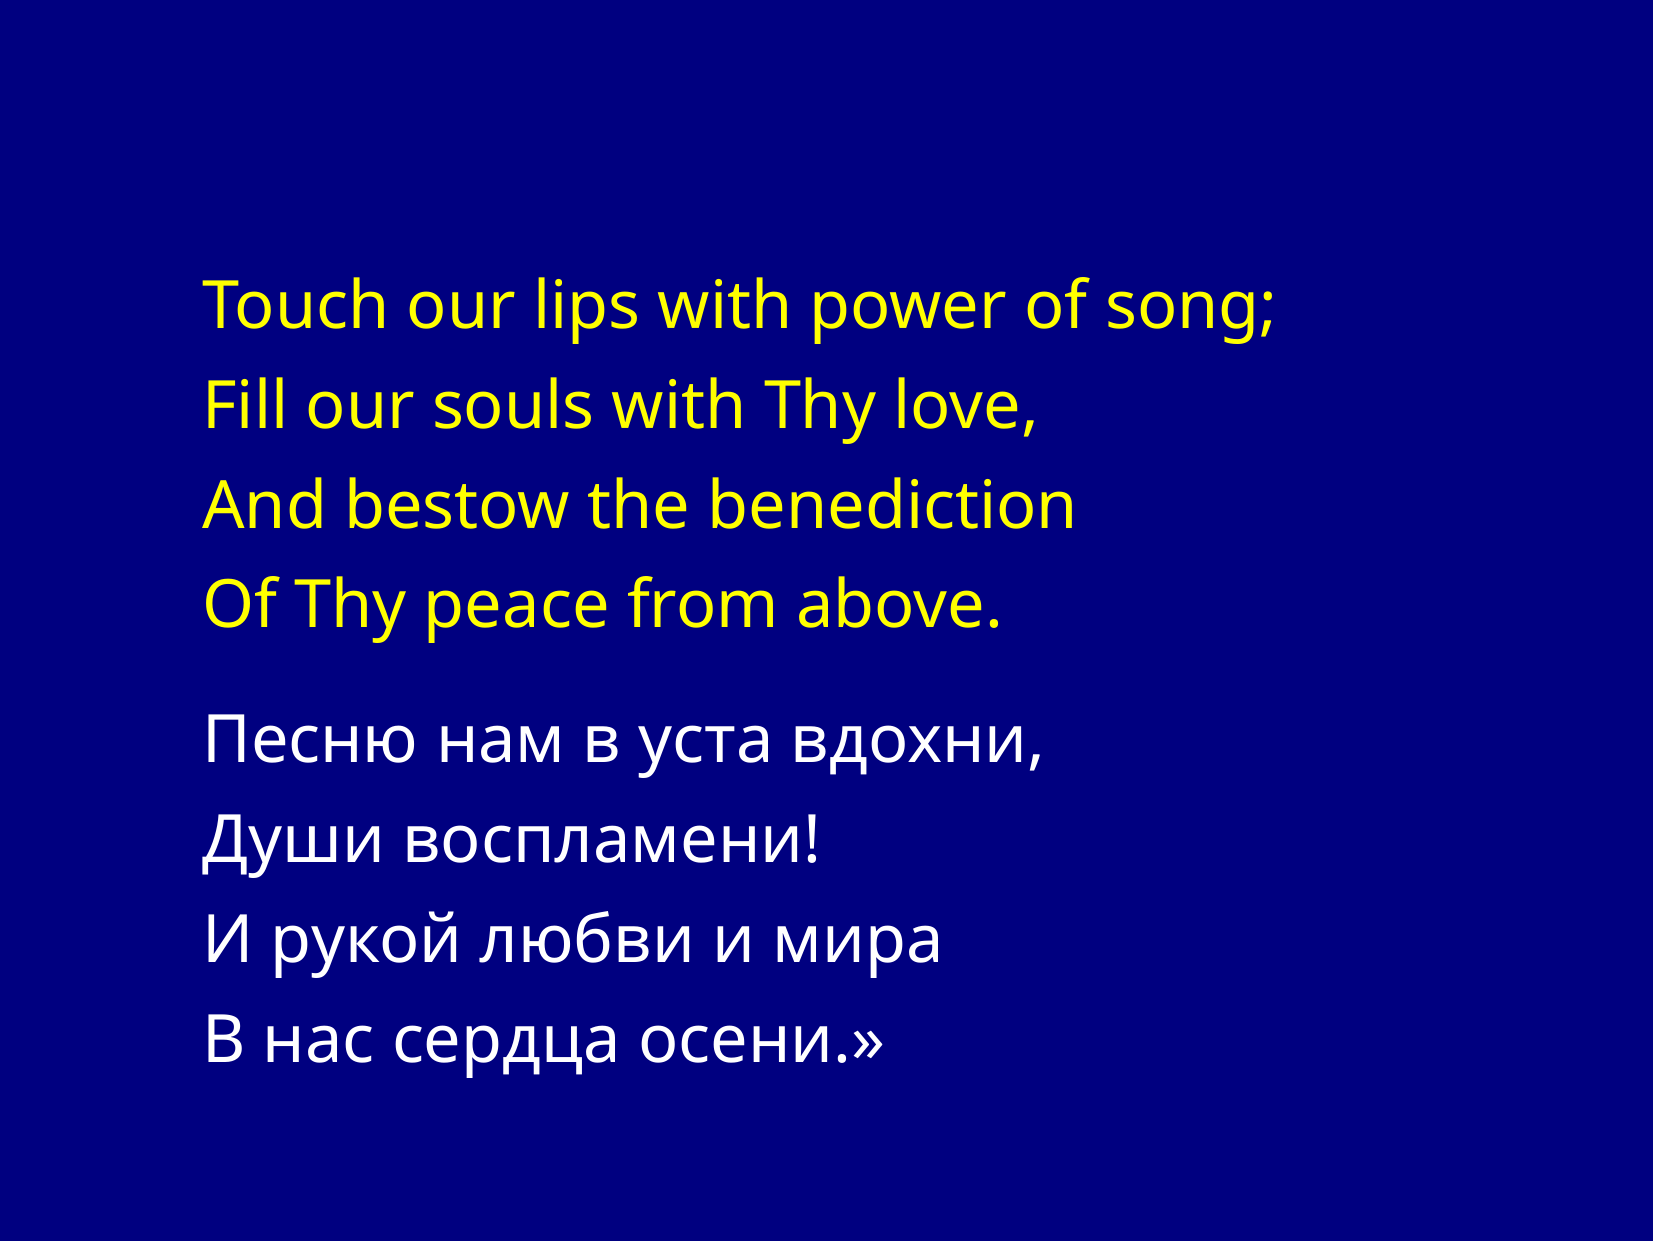

Touch our lips with power of song;
	Fill our souls with Thy love,
	And bestow the benediction
	Of Thy peace from above.
	Песню нам в уста вдохни,
	Души воспламени!
	И рукой любви и мира
	В нас сердца осени.»